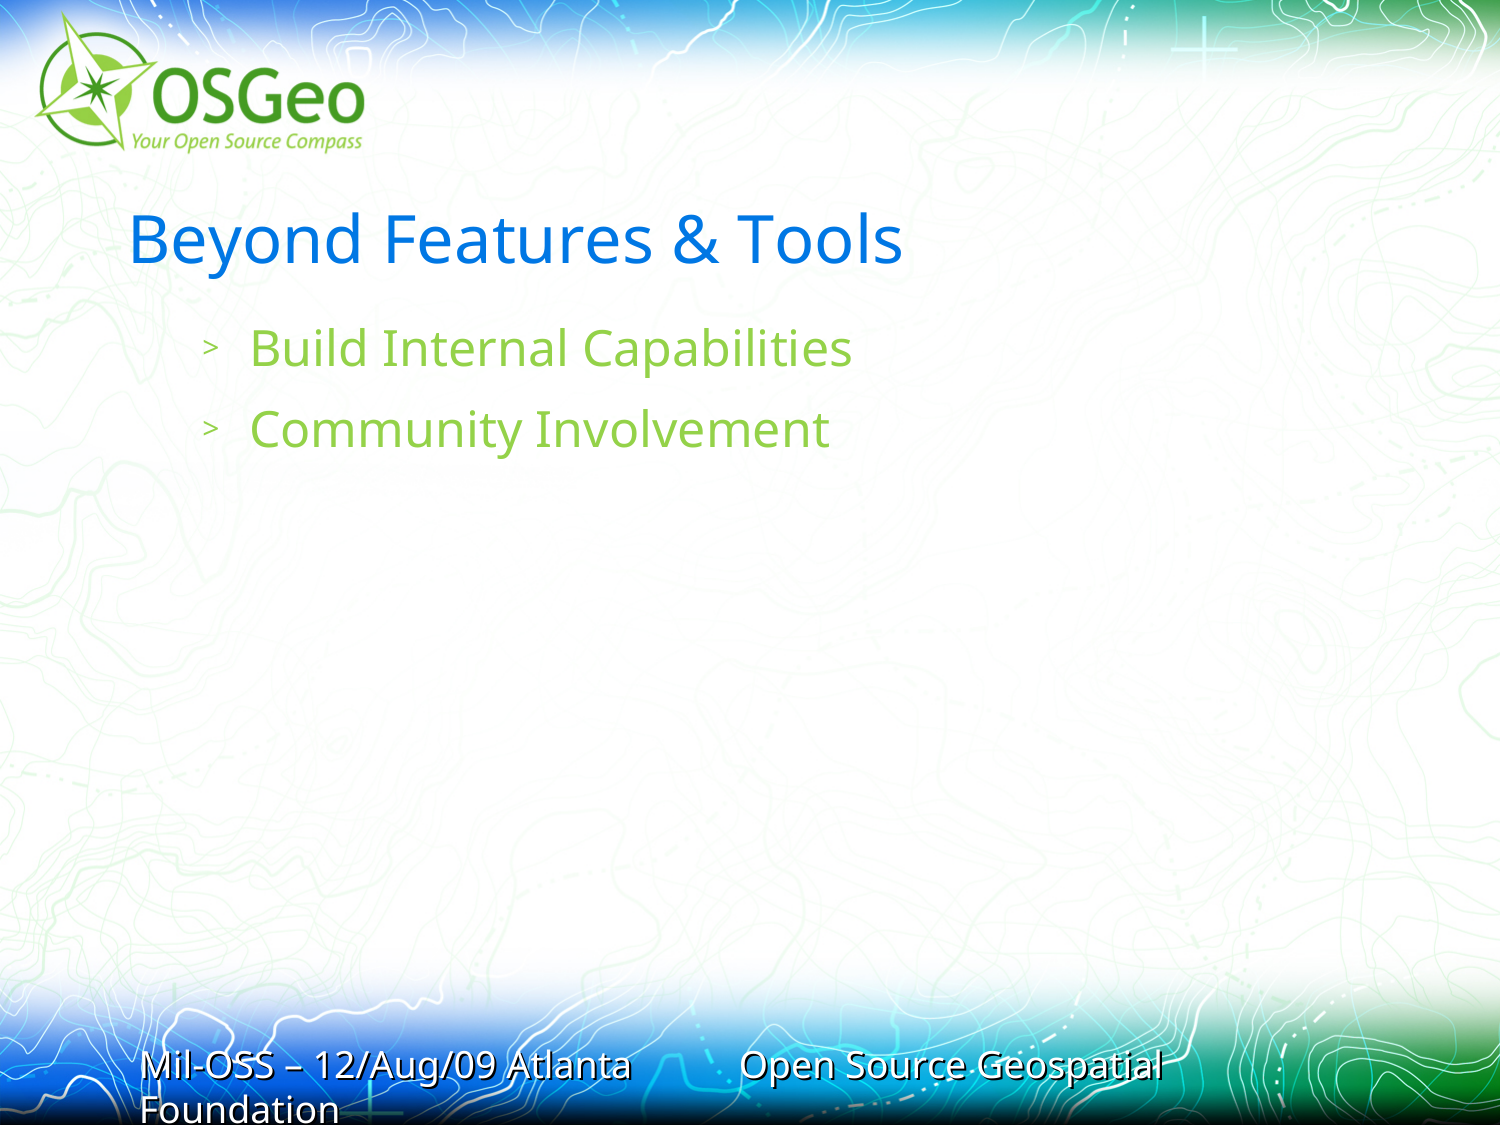

# Beyond Features & Tools
Build Internal Capabilities
Community Involvement